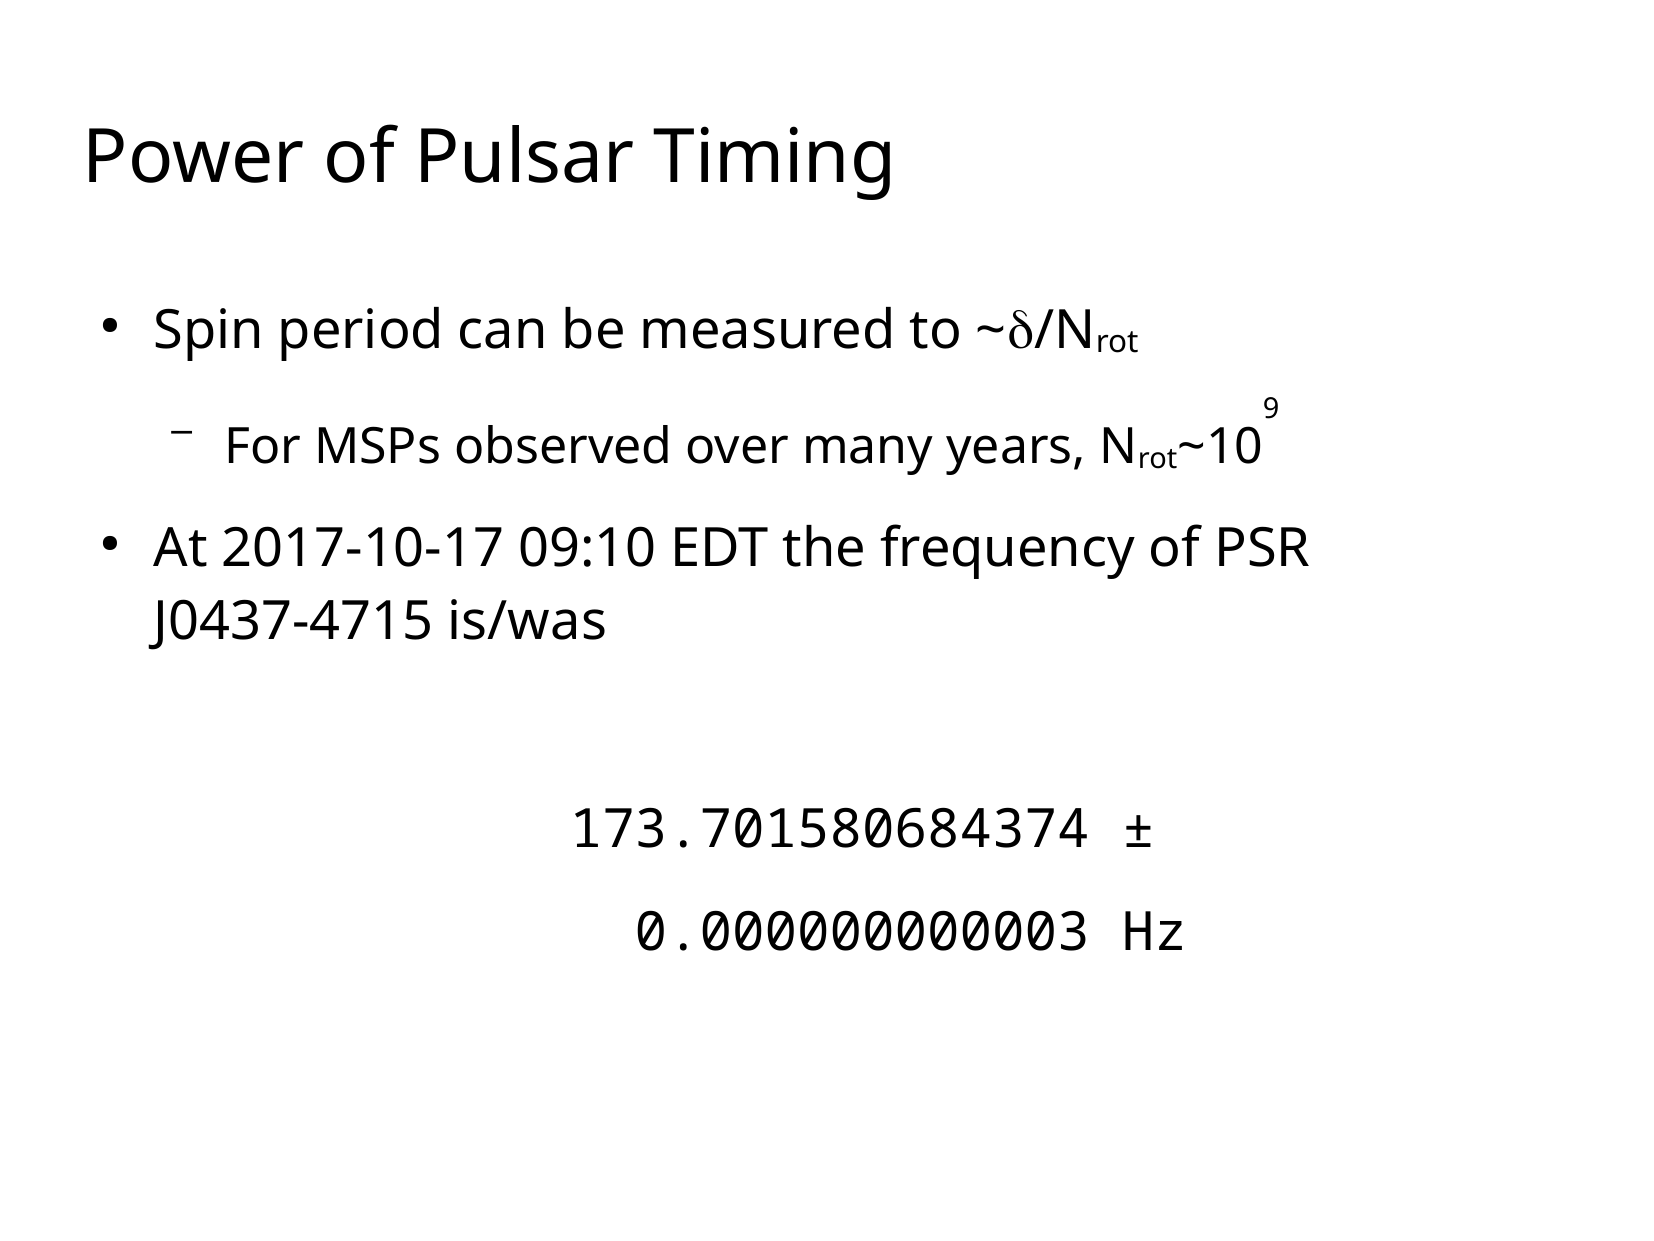

# Power of Pulsar Timing
Spin period can be measured to ~d/Nrot
For MSPs observed over many years, Nrot~109
At 2017-10-17 09:10 EDT the frequency of PSR
J0437-4715 is/was
173.701580684374 ±
 0.000000000003 Hz